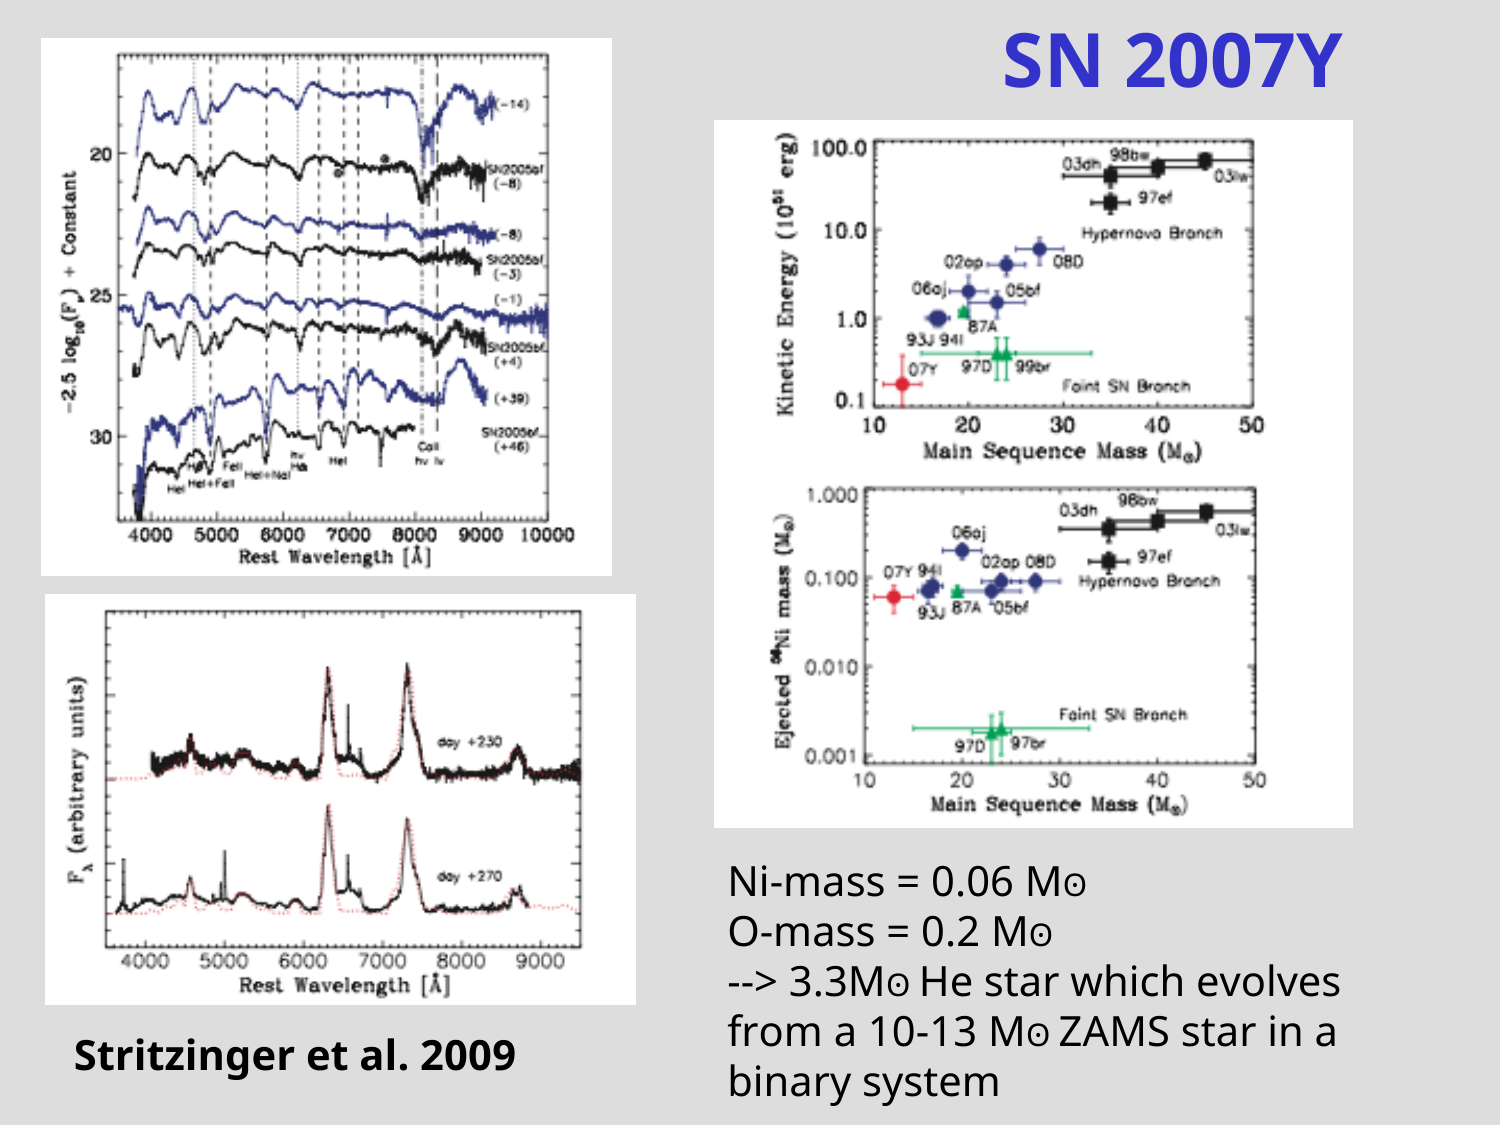

SN 2007Y
Ni-mass = 0.06 Mʘ
O-mass = 0.2 Mʘ
--> 3.3Mʘ He star which evolves from a 10-13 Mʘ ZAMS star in a binary system
Stritzinger et al. 2009